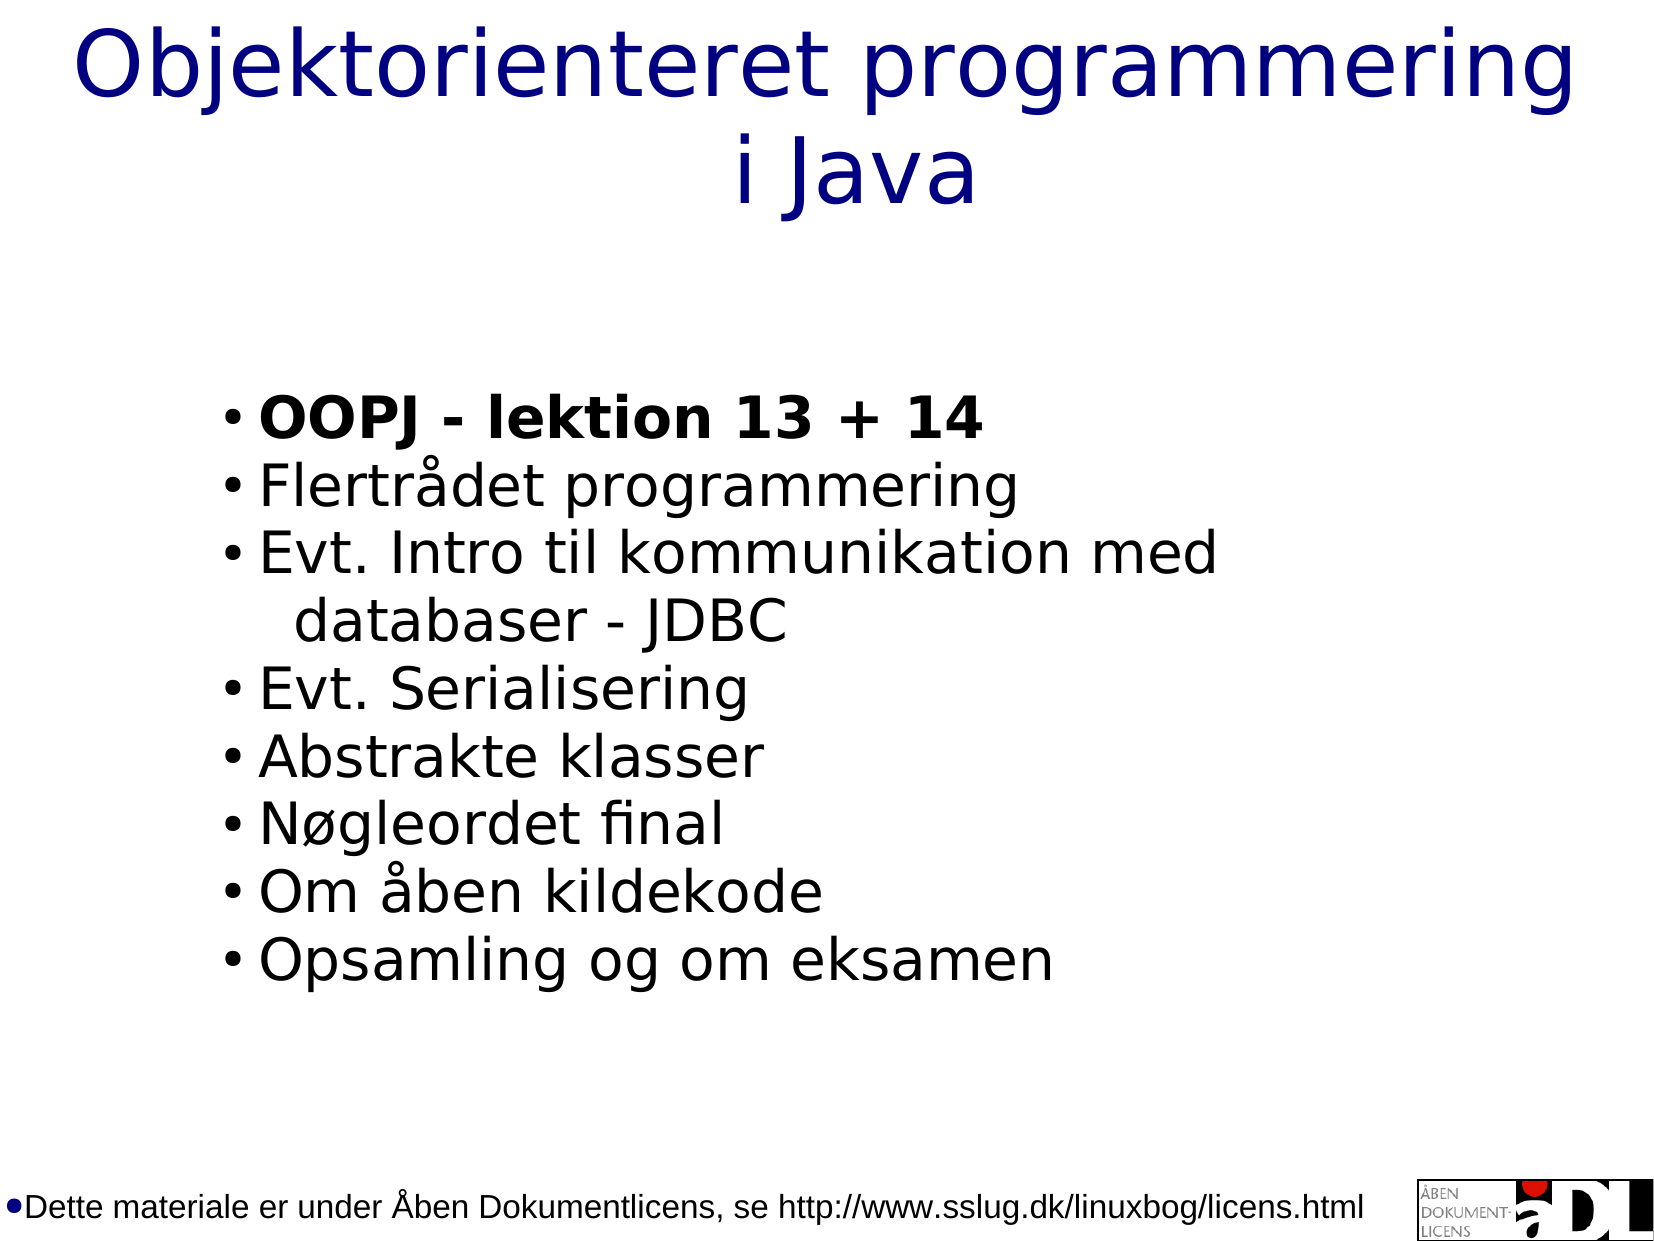

# Objektorienteret programmering i Java
OOPJ - lektion 13 + 14
Flertrådet programmering
Evt. Intro til kommunikation med databaser - JDBC
Evt. Serialisering
Abstrakte klasser
Nøgleordet final
Om åben kildekode
Opsamling og om eksamen
Dette materiale er under Åben Dokumentlicens, se http://www.sslug.dk/linuxbog/licens.html